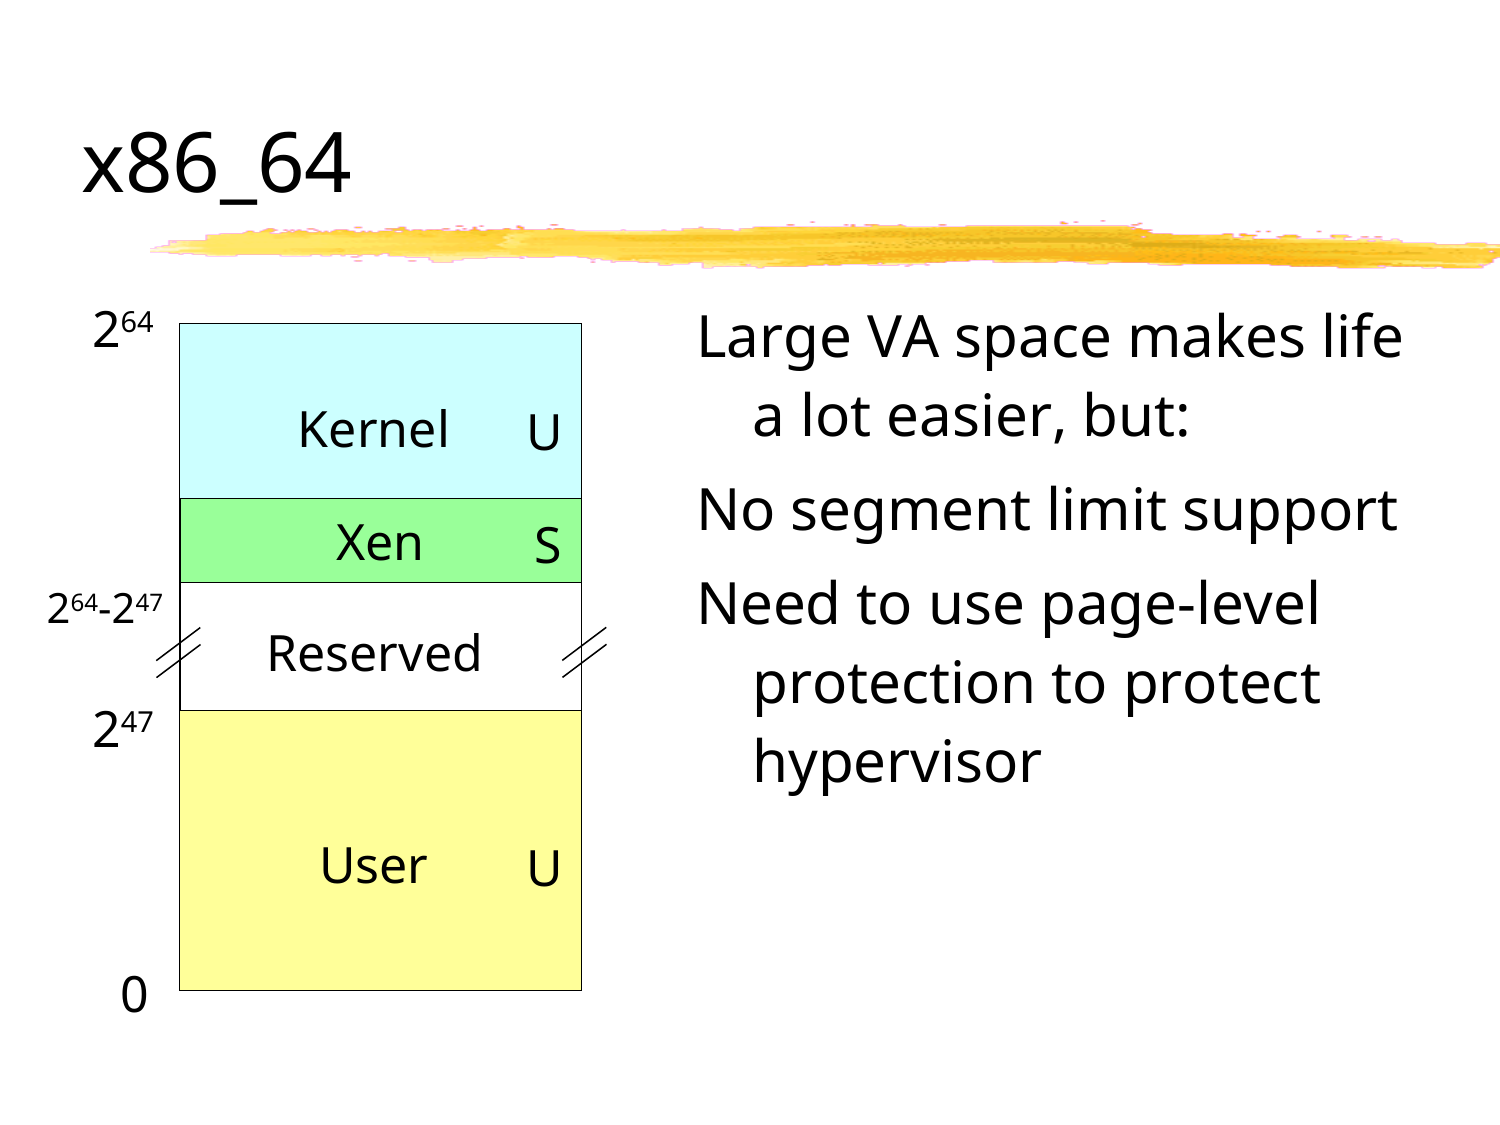

# x86_64
264
Large VA space makes life a lot easier, but:
No segment limit support
Need to use page-level protection to protect hypervisor
Kernel
U
Xen
S
264-247
Reserved
247
User
U
0